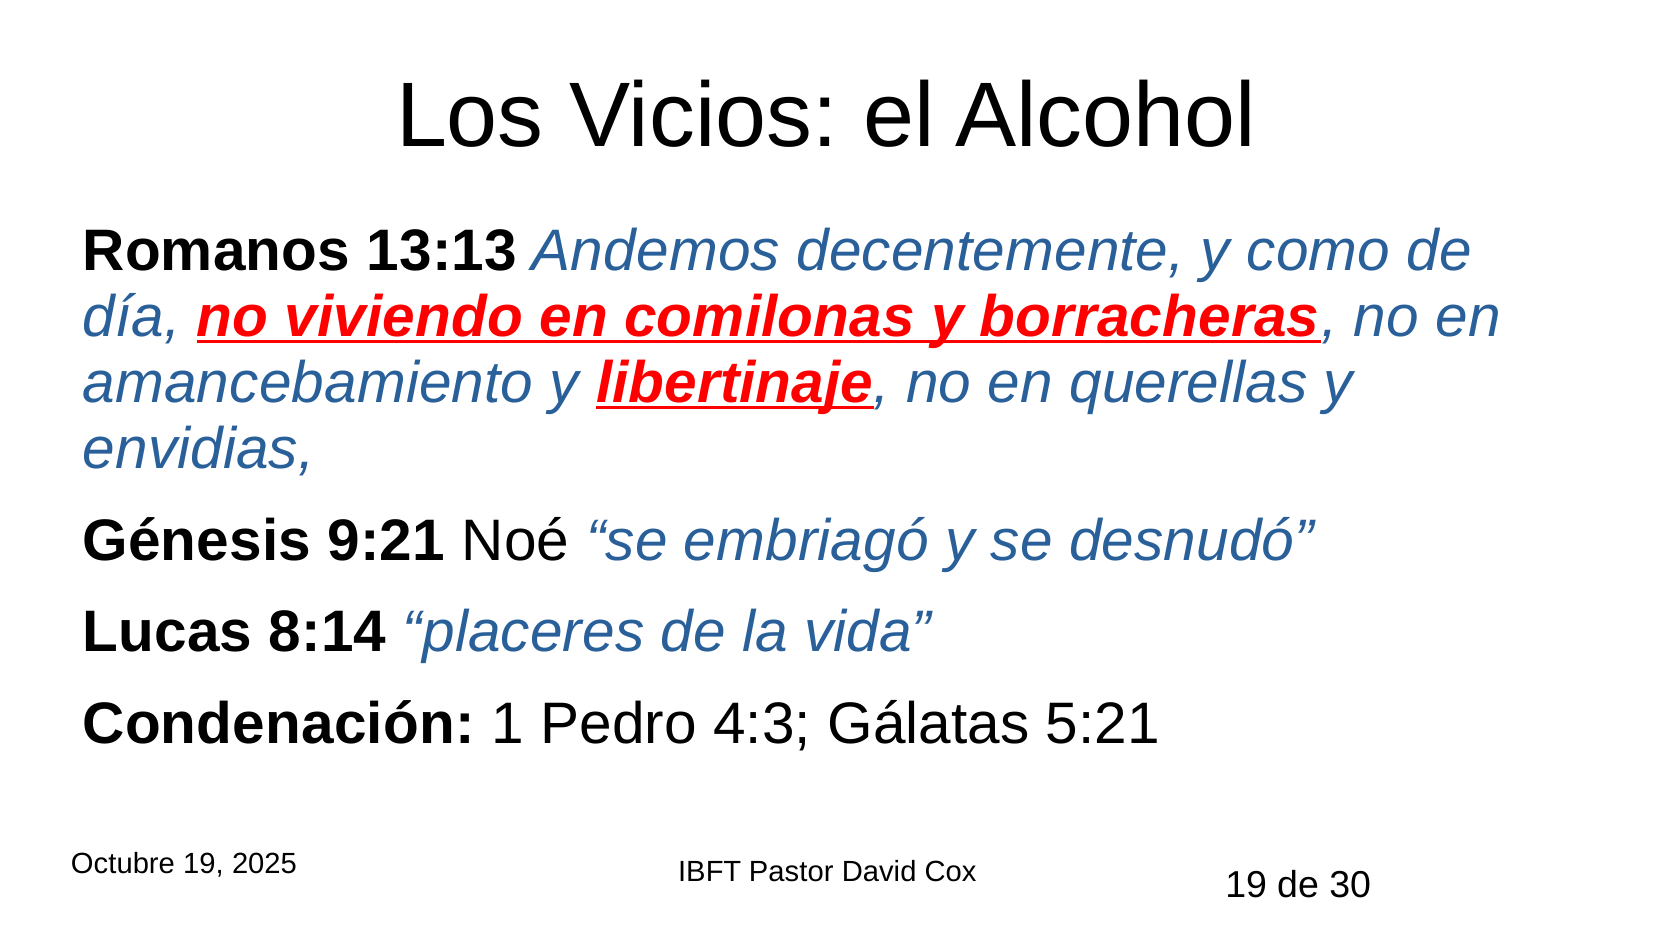

# Los Vicios: el Alcohol
Romanos 13:13 Andemos decentemente, y como de día, no viviendo en comilonas y borracheras, no en amancebamiento y libertinaje, no en querellas y envidias,
Génesis 9:21 Noé “se embriagó y se desnudó”
Lucas 8:14 “placeres de la vida”
Condenación: 1 Pedro 4:3; Gálatas 5:21
Octubre 19, 2025
IBFT Pastor David Cox
 de 30